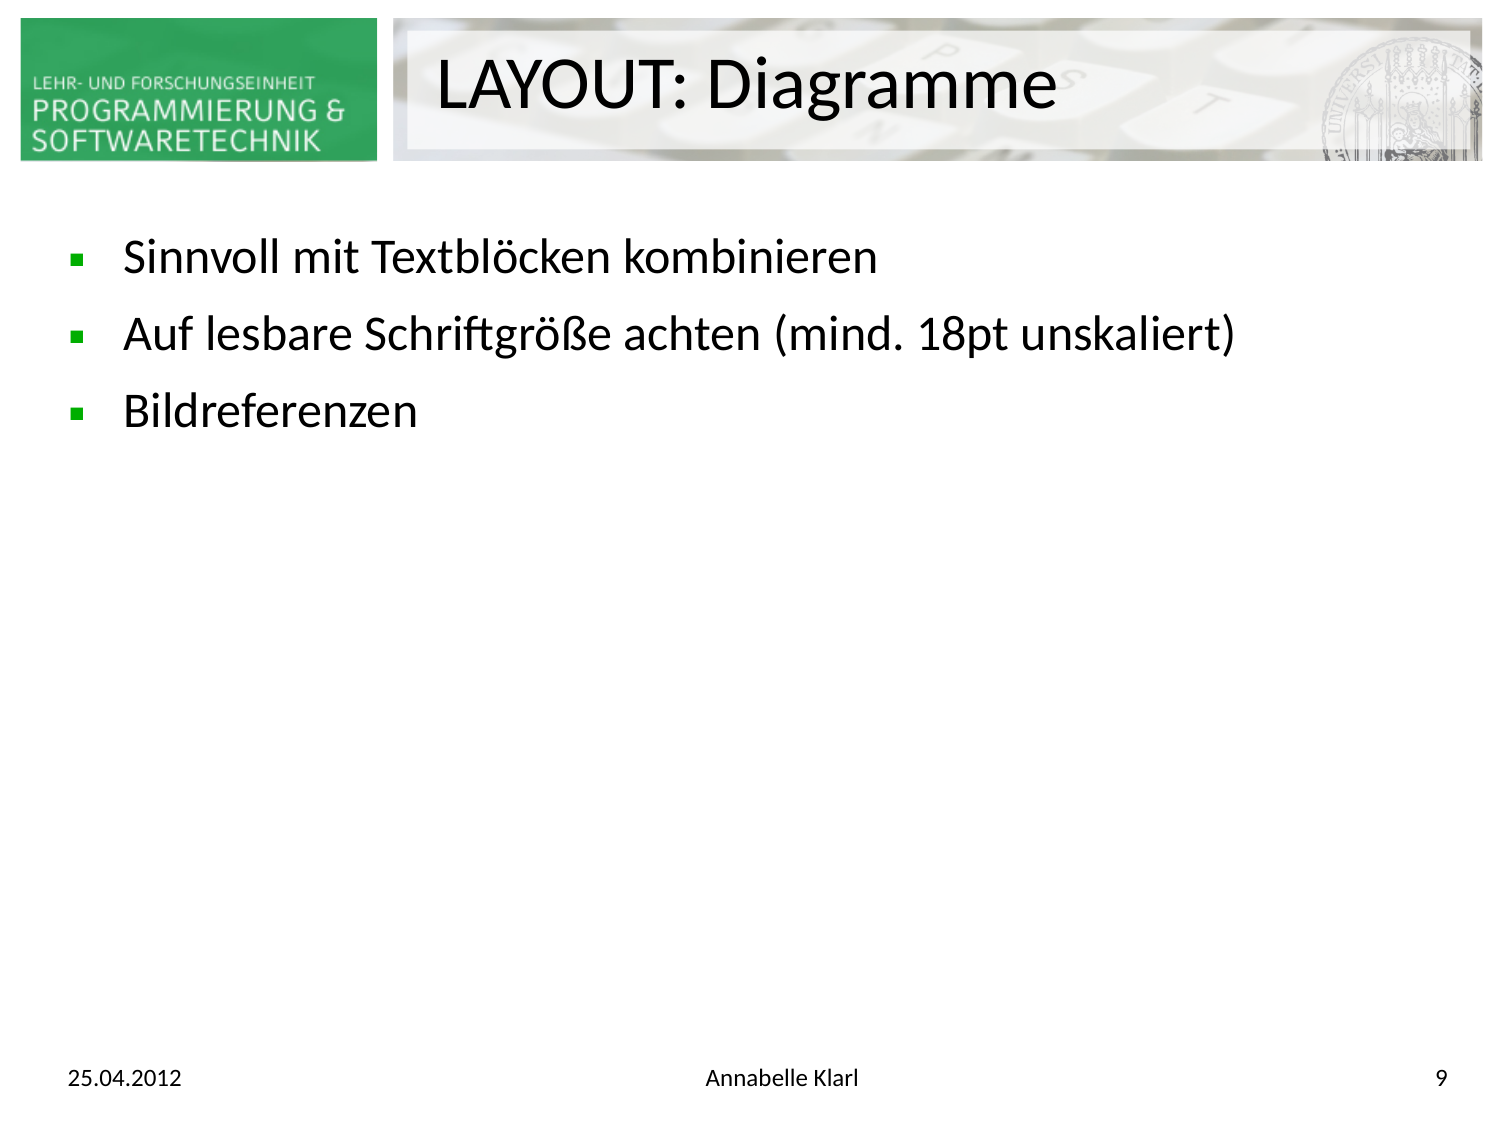

# LAYOUT: Diagramme
Sinnvoll mit Textblöcken kombinieren
Auf lesbare Schriftgröße achten (mind. 18pt unskaliert)
Bildreferenzen
9